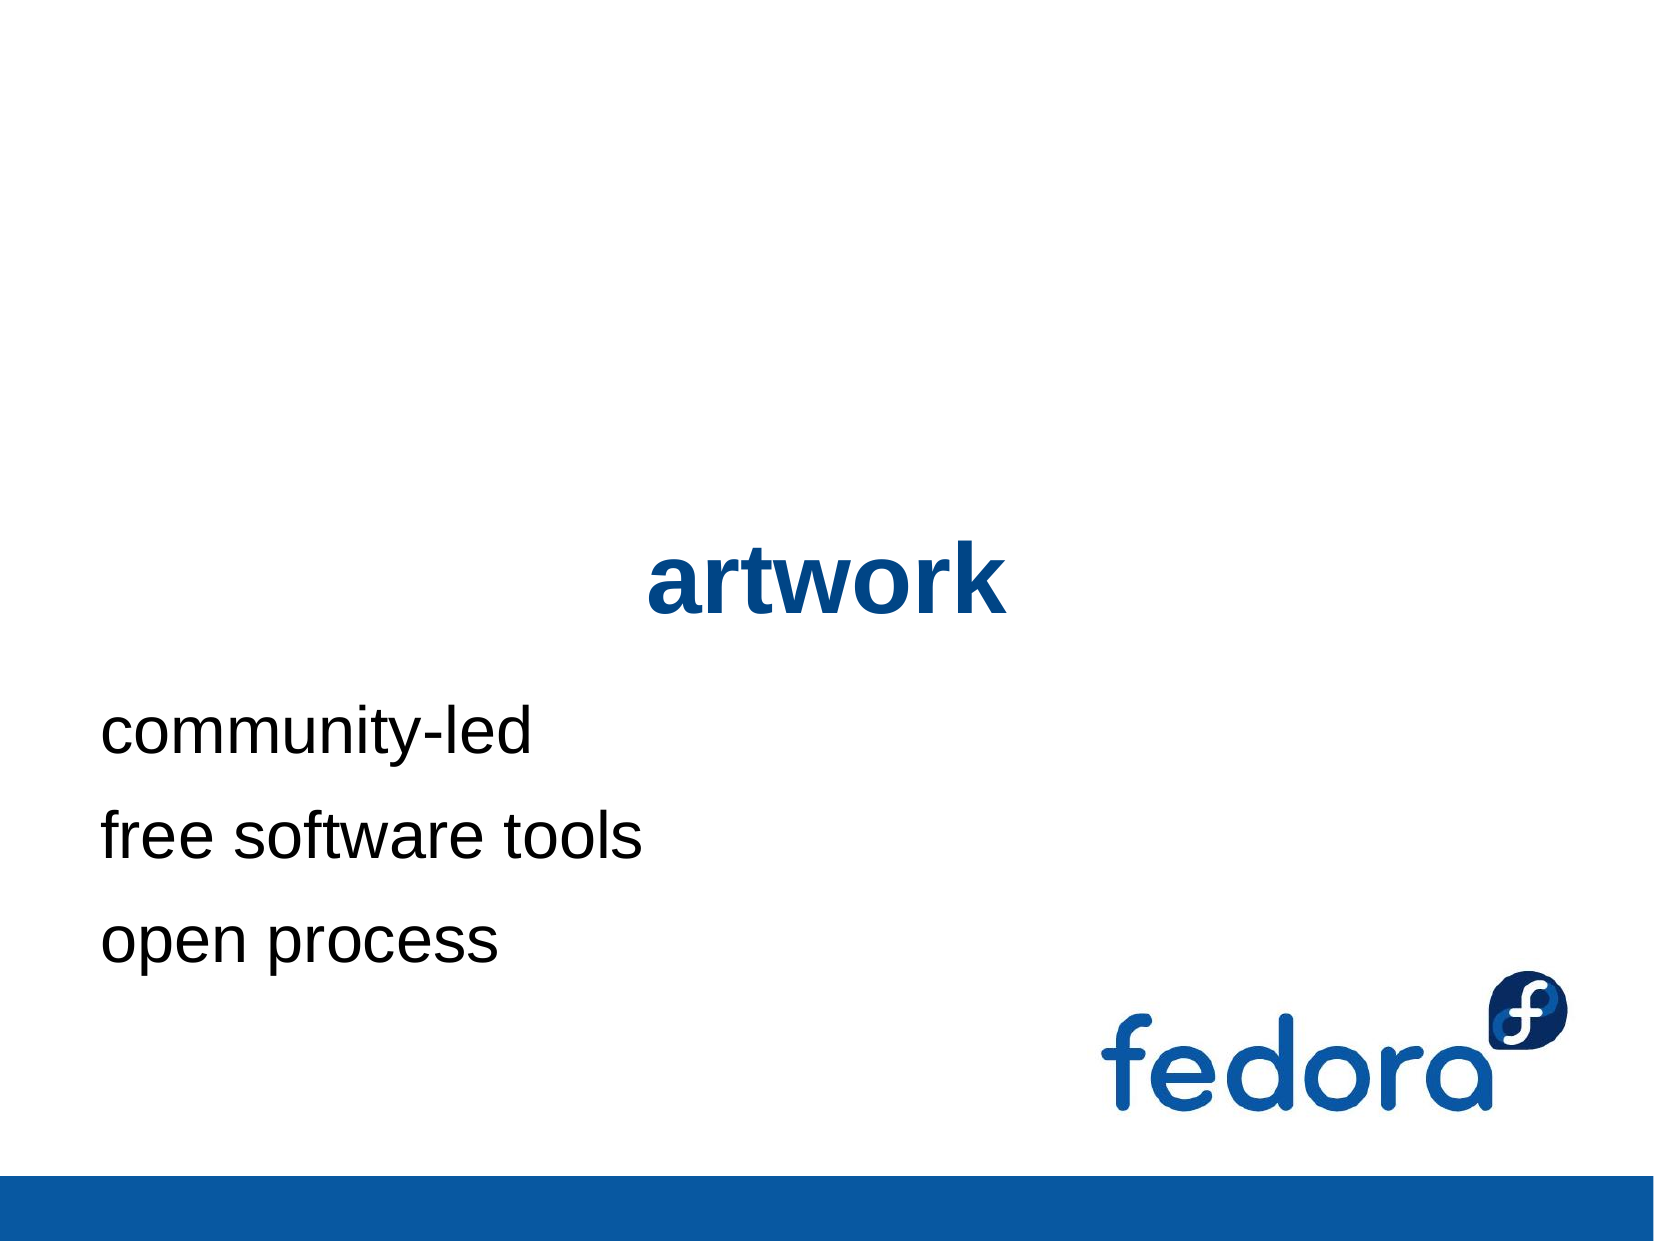

# artwork
community-led
free software tools
open process